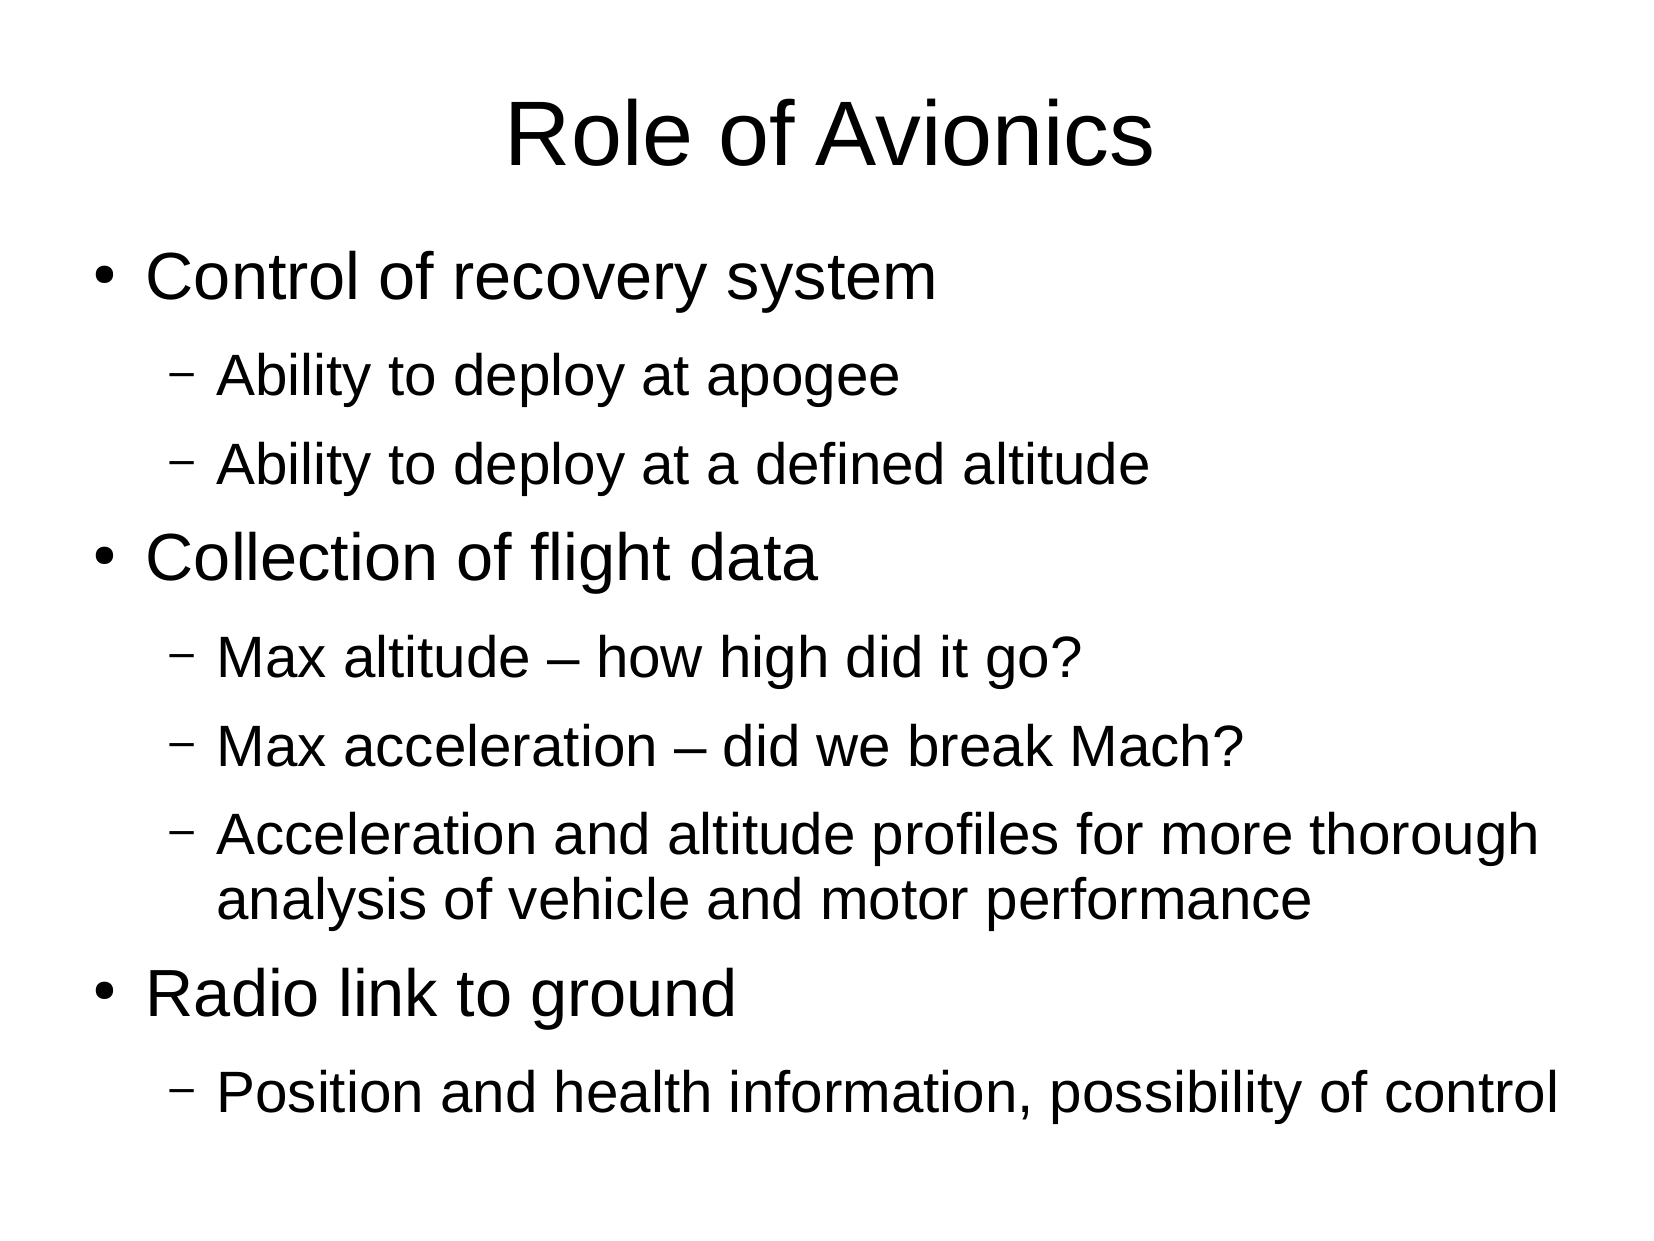

# Role of Avionics
Control of recovery system
Ability to deploy at apogee
Ability to deploy at a defined altitude
Collection of flight data
Max altitude – how high did it go?
Max acceleration – did we break Mach?
Acceleration and altitude profiles for more thorough analysis of vehicle and motor performance
Radio link to ground
Position and health information, possibility of control